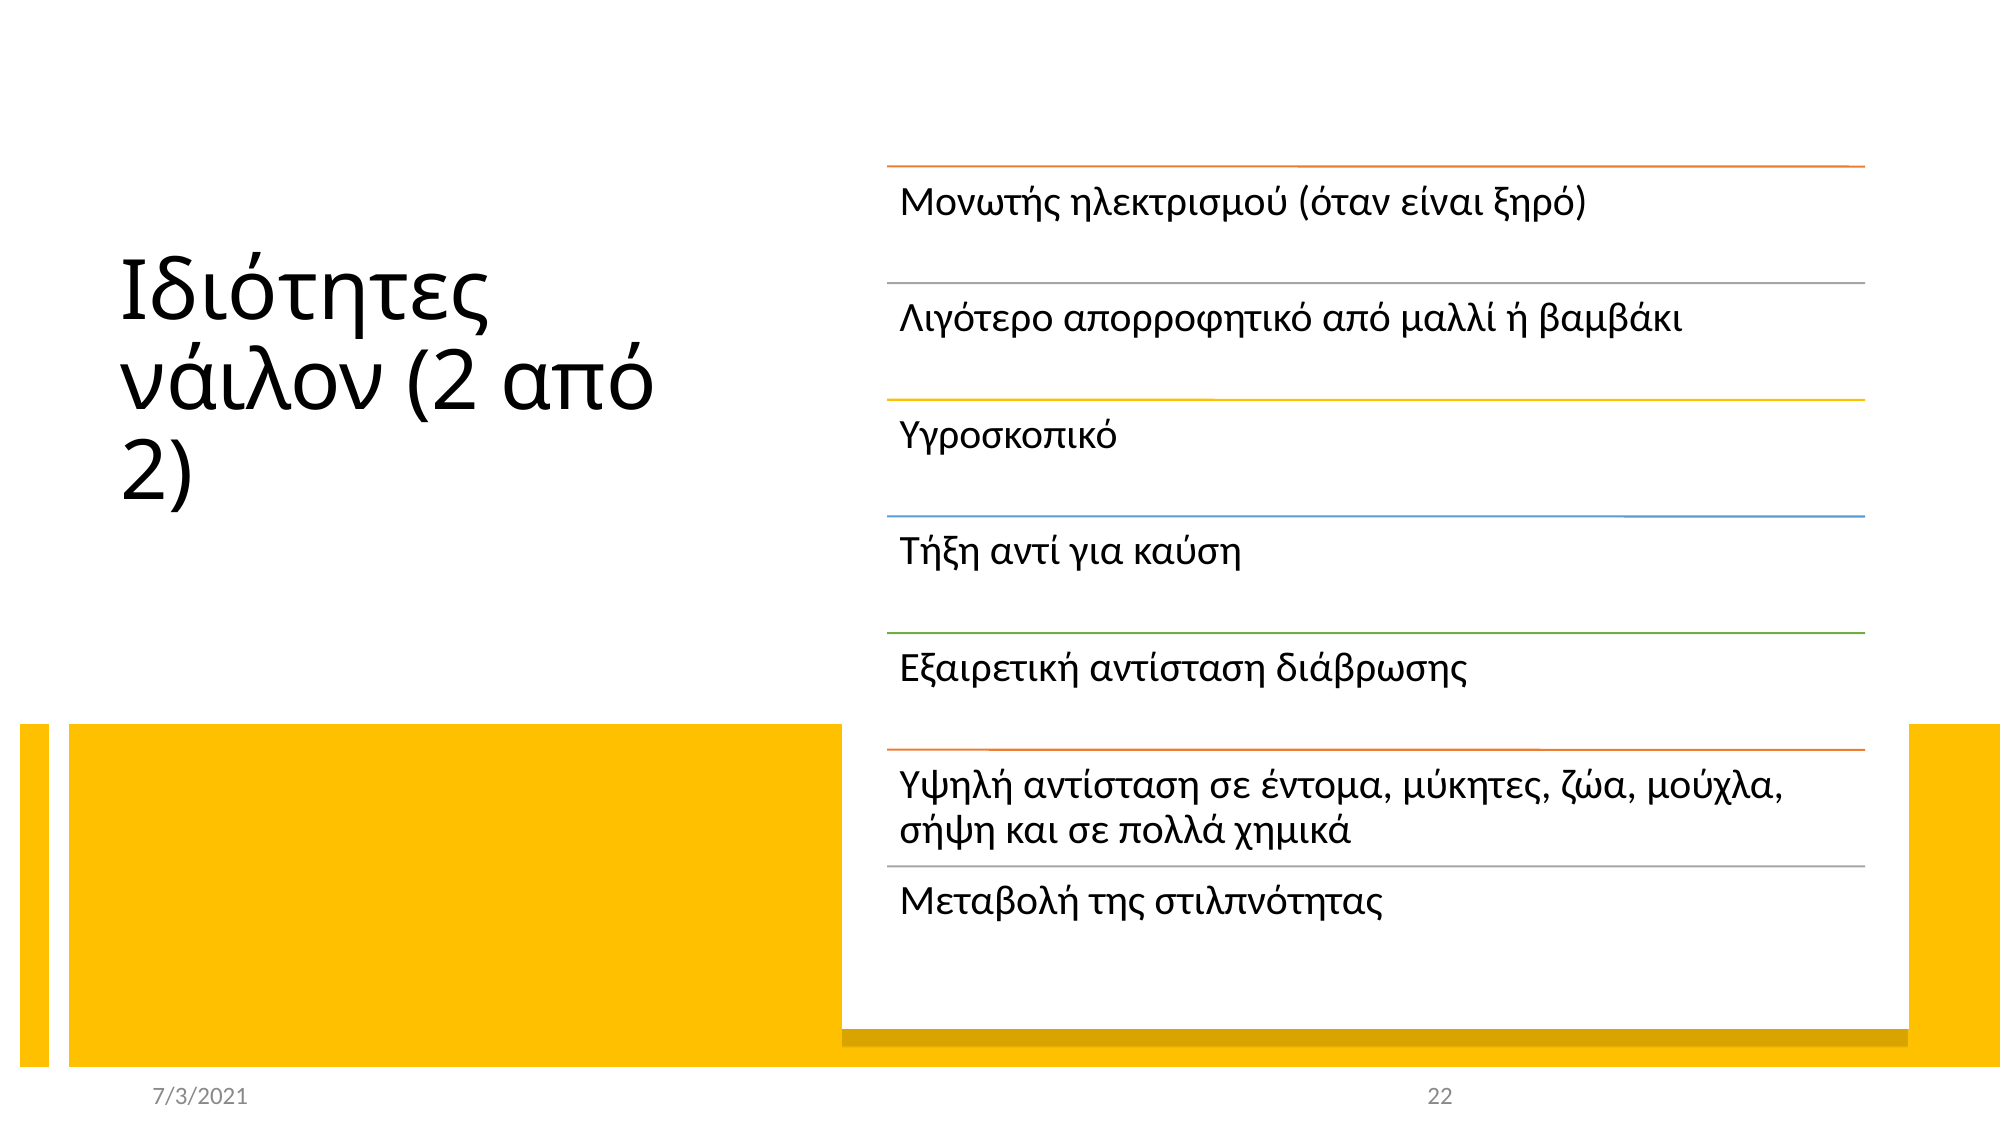

Μονωτής ηλεκτρισμού (όταν είναι ξηρό)
Λιγότερο απορροφητικό από μαλλί ή βαμβάκι
Υγροσκοπικό
Τήξη αντί για καύση
Εξαιρετική αντίσταση διάβρωσης
Υψηλή αντίσταση σε έντομα, μύκητες, ζώα, μούχλα, σήψη και σε πολλά χημικά
Μεταβολή της στιλπνότητας
# Ιδιότητες νάιλον (2 από 2)
7/3/2021